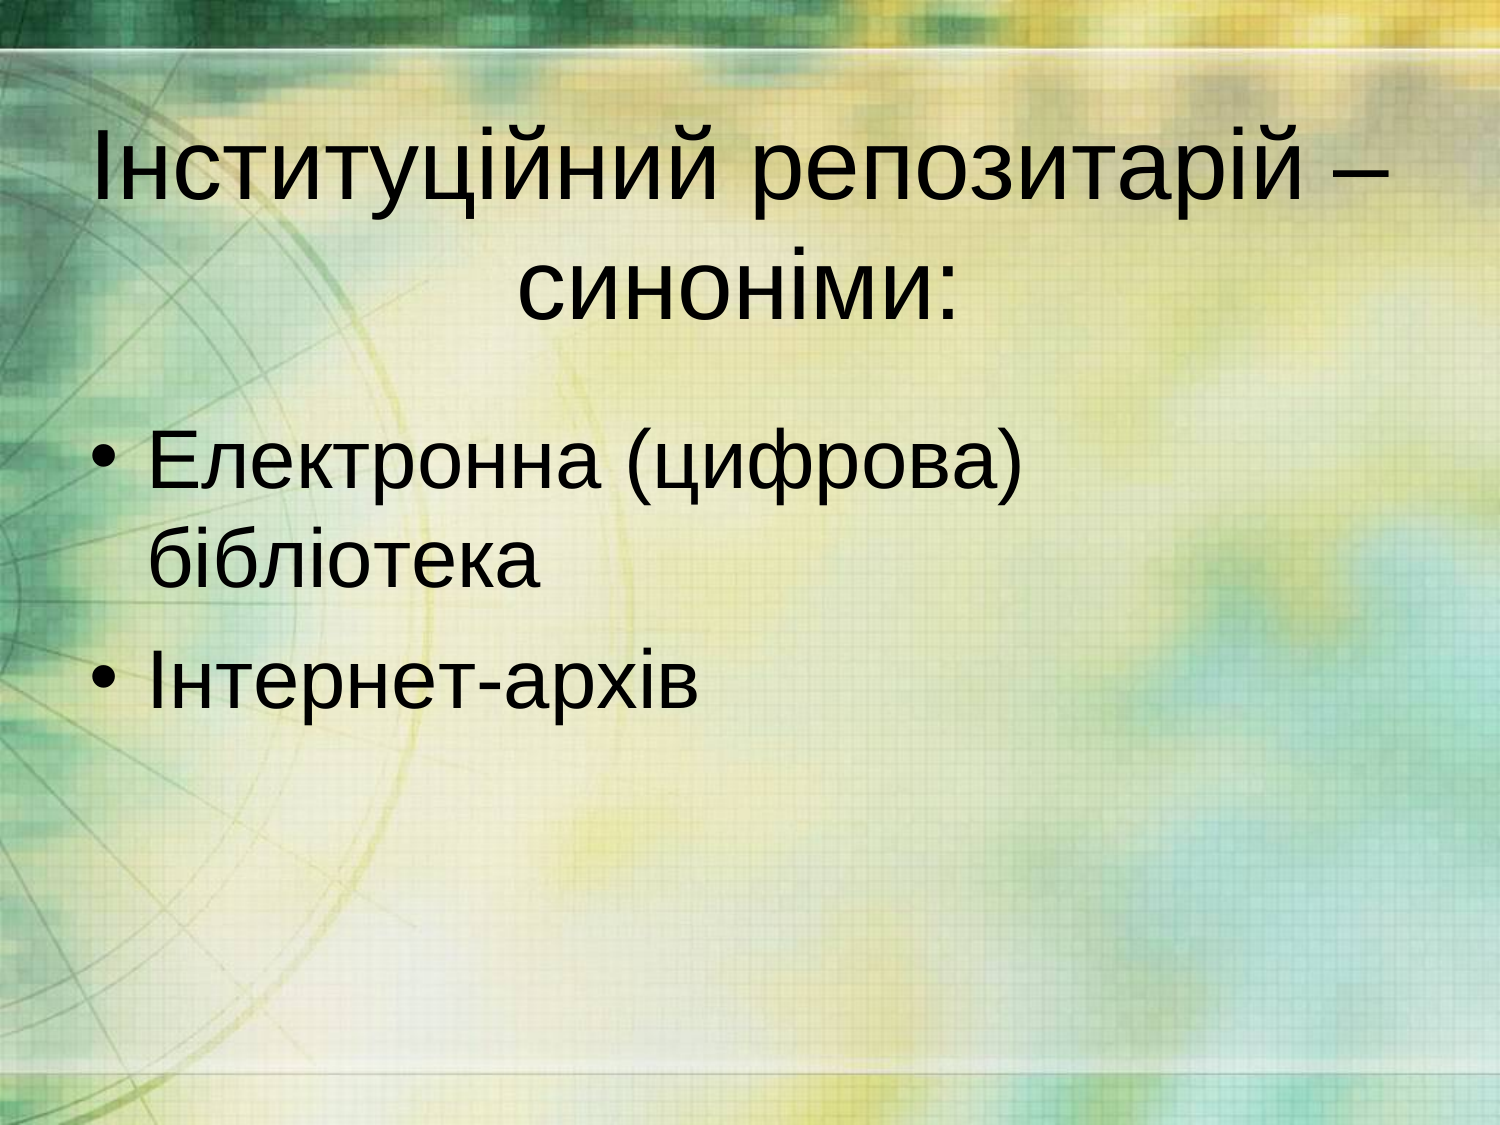

# Інституційний репозитарій – синоніми:
Електронна (цифрова) бібліотека
Інтернет-архів